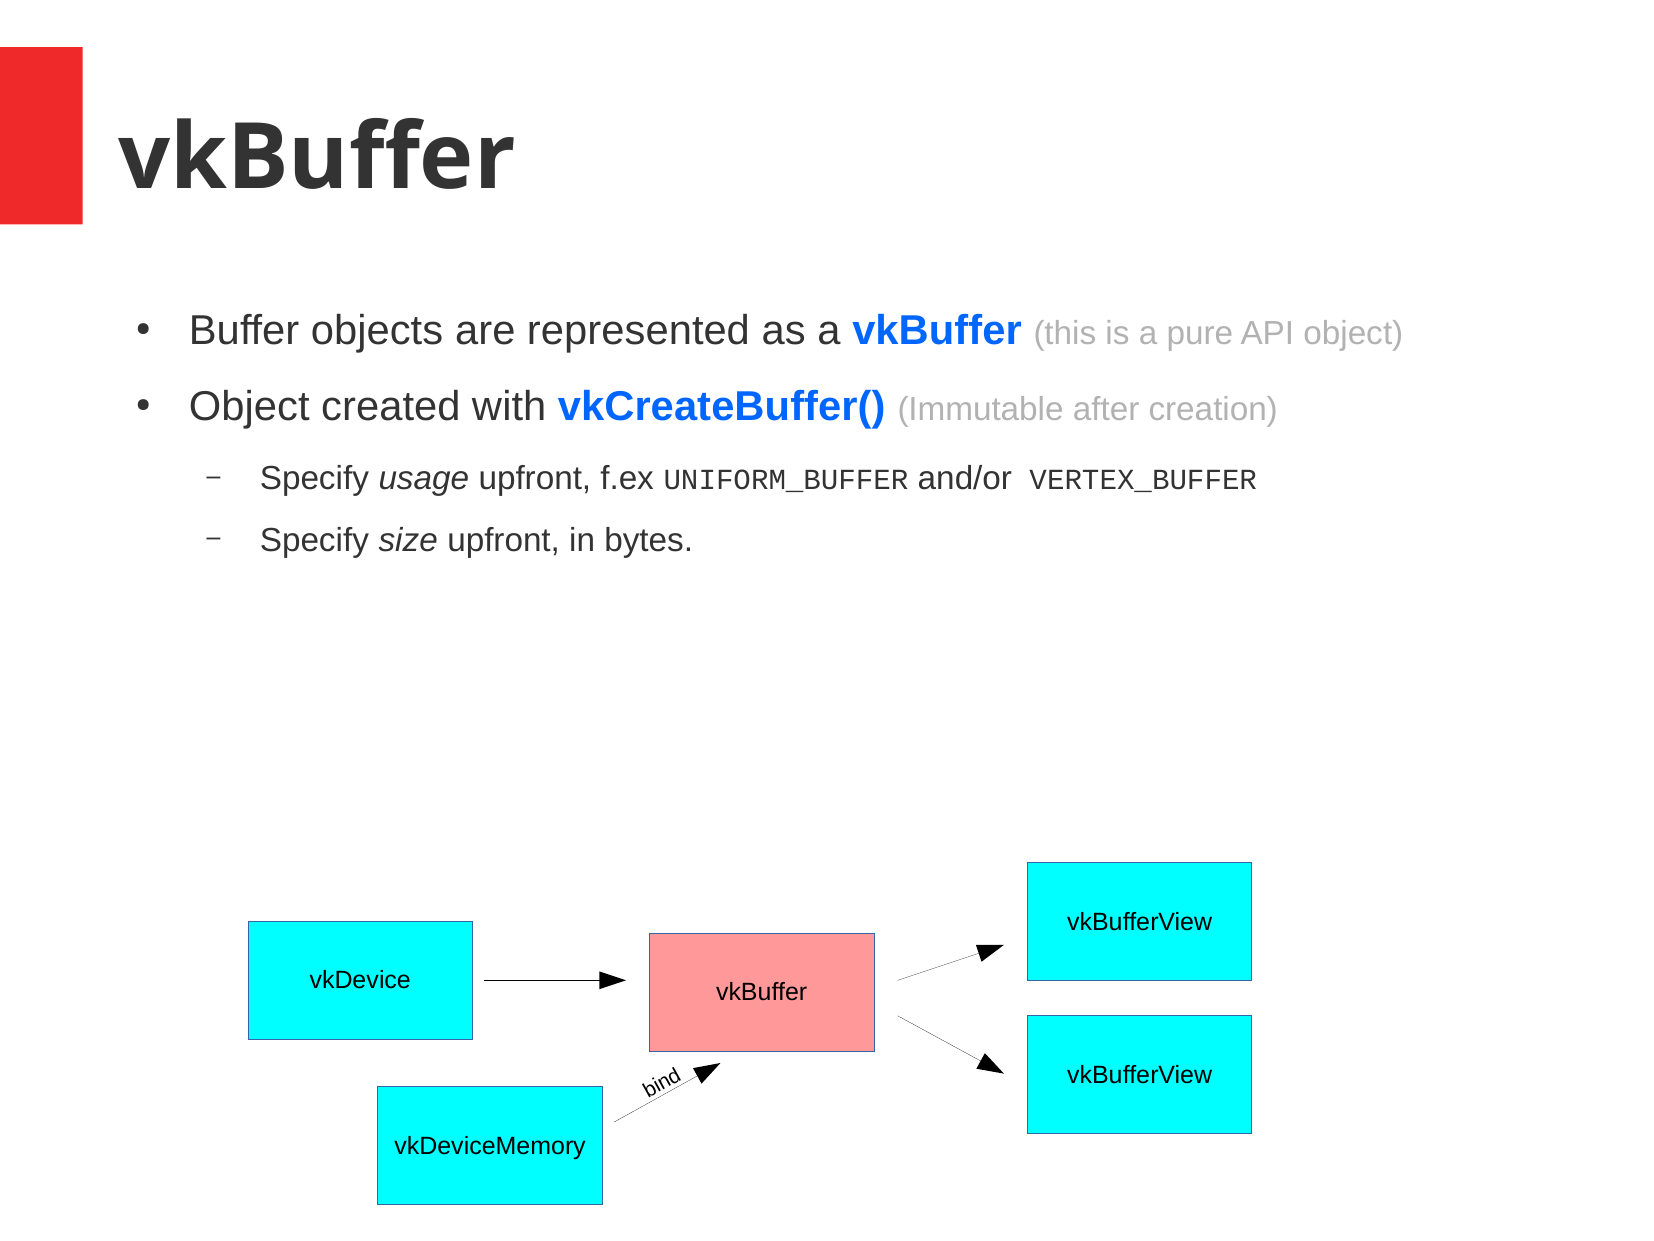

# vkBuffer
Buffer objects are represented as a vkBuffer (this is a pure API object)
Object created with vkCreateBuffer() (Immutable after creation)
Specify usage upfront, f.ex UNIFORM_BUFFER and/or VERTEX_BUFFER
Specify size upfront, in bytes.
vkBufferView
vkDevice
vkBuffer
vkBufferView
bind
vkDeviceMemory